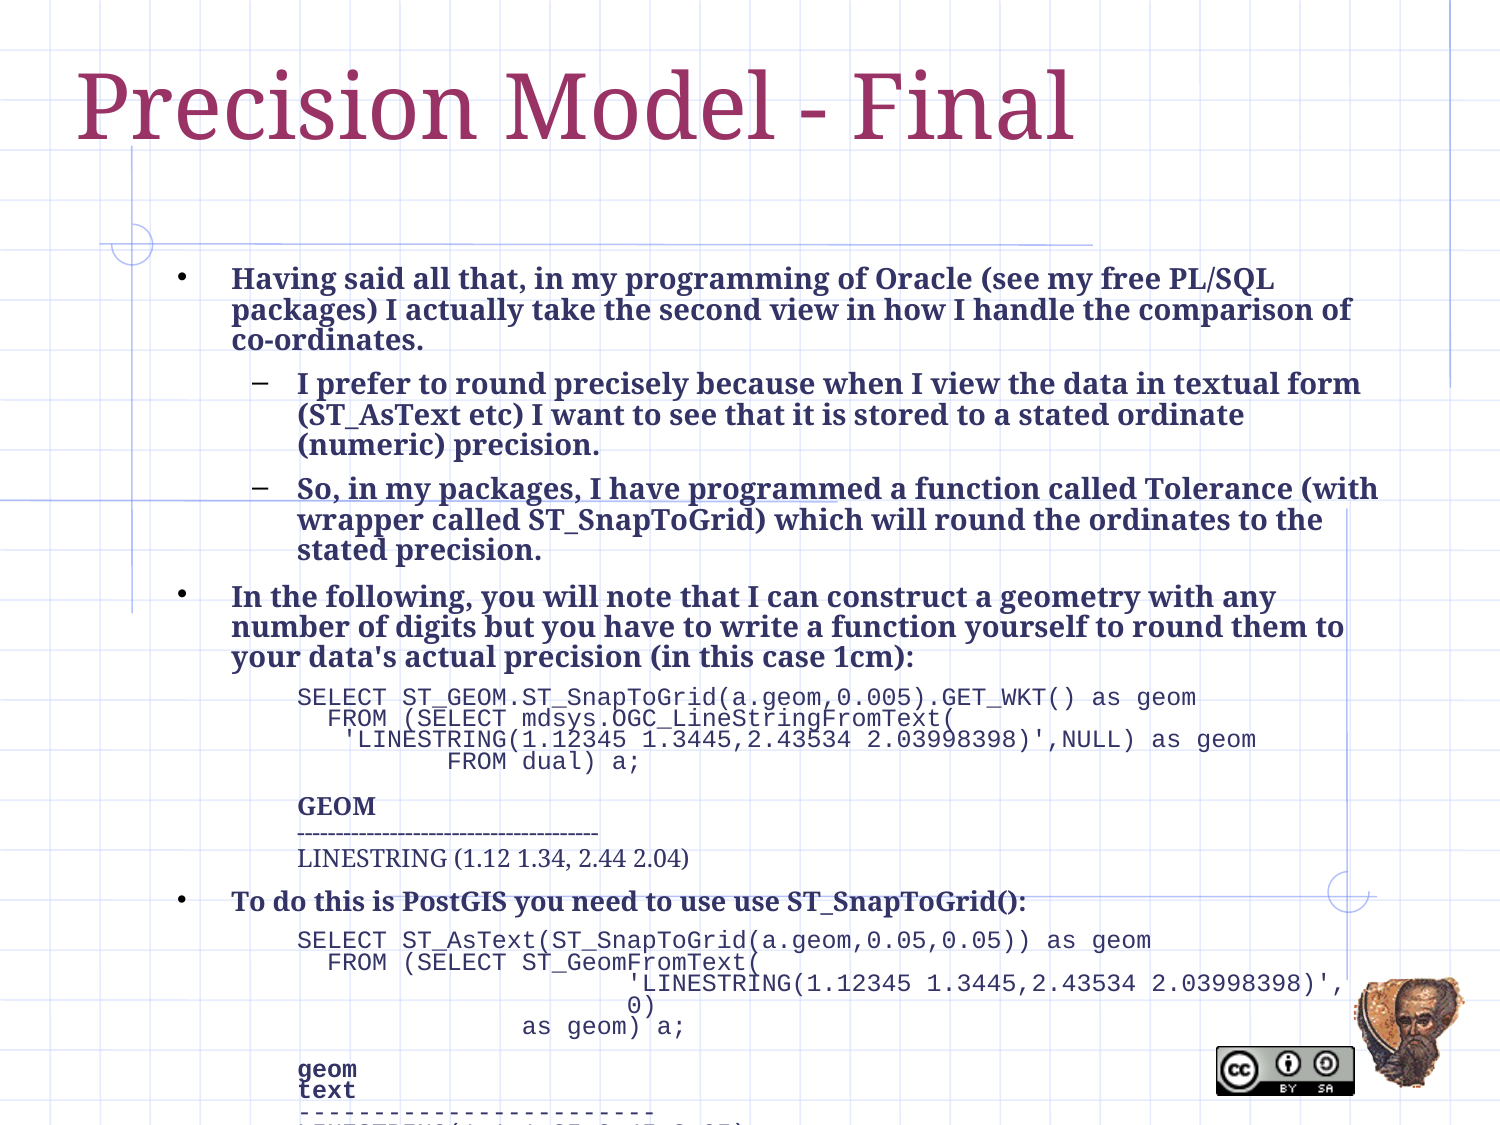

# Precision Model - Final
Having said all that, in my programming of Oracle (see my free PL/SQL packages) I actually take the second view in how I handle the comparison of co-ordinates.
I prefer to round precisely because when I view the data in textual form (ST_AsText etc) I want to see that it is stored to a stated ordinate (numeric) precision.
So, in my packages, I have programmed a function called Tolerance (with wrapper called ST_SnapToGrid) which will round the ordinates to the stated precision.
In the following, you will note that I can construct a geometry with any number of digits but you have to write a function yourself to round them to your data's actual precision (in this case 1cm):
SELECT ST_GEOM.ST_SnapToGrid(a.geom,0.005).GET_WKT() as geom
 FROM (SELECT mdsys.OGC_LineStringFromText(
 'LINESTRING(1.12345 1.3445,2.43534 2.03998398)',NULL) as geom
 FROM dual) a;
GEOM
---------------------------------------
LINESTRING (1.12 1.34, 2.44 2.04)
To do this is PostGIS you need to use use ST_SnapToGrid():
SELECT ST_AsText(ST_SnapToGrid(a.geom,0.05,0.05)) as geom
 FROM (SELECT ST_GeomFromText(
 'LINESTRING(1.12345 1.3445,2.43534 2.03998398)',
 0)
 as geom) a;
geom
text
------------------------
LINESTRING(1.1 1.35,2.45 2.05)